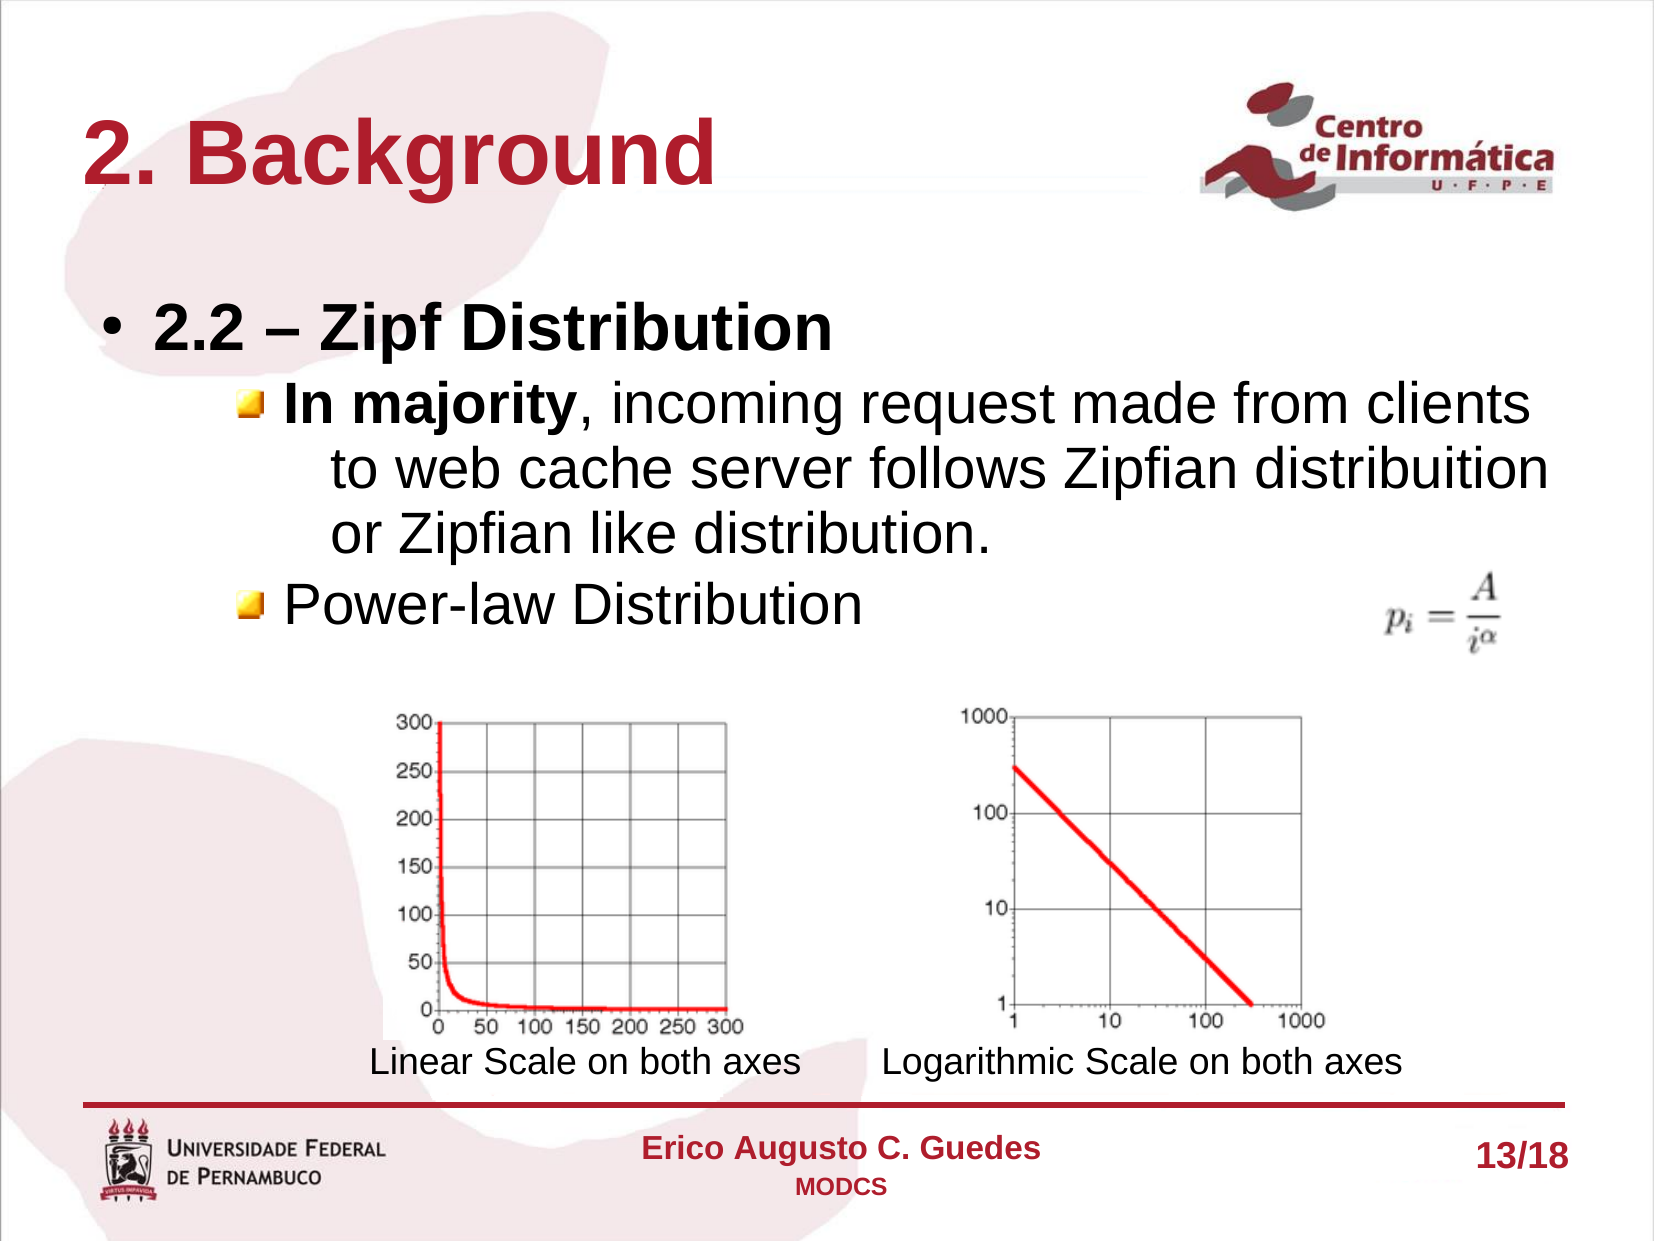

# 2. Background
2.2 – Zipf Distribution
In majority, incoming request made from clients to web cache server follows Zipfian distribuition or Zipfian like distribution.
Power-law Distribution
Linear Scale on both axes
Logarithmic Scale on both axes